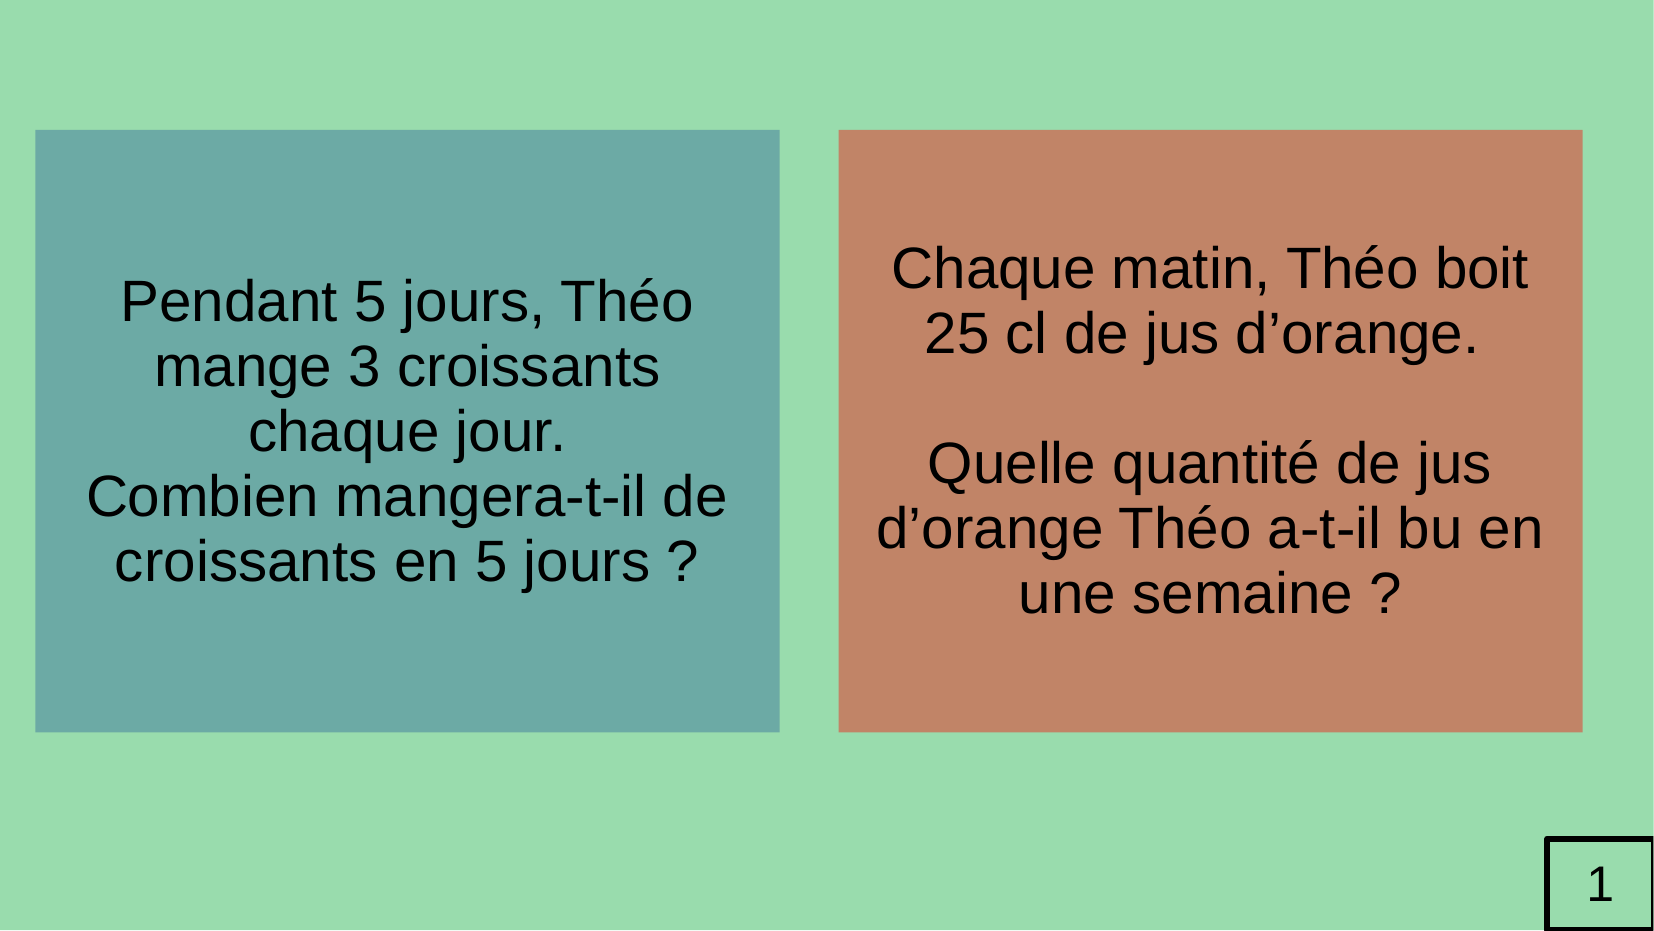

Chaque matin, Théo boit 25 cl de jus d’orange.
Quelle quantité de jus d’orange Théo a-t-il bu en une semaine ?
Pendant 5 jours, Théo mange 3 croissants chaque jour.
Combien mangera-t-il de croissants en 5 jours ?
1